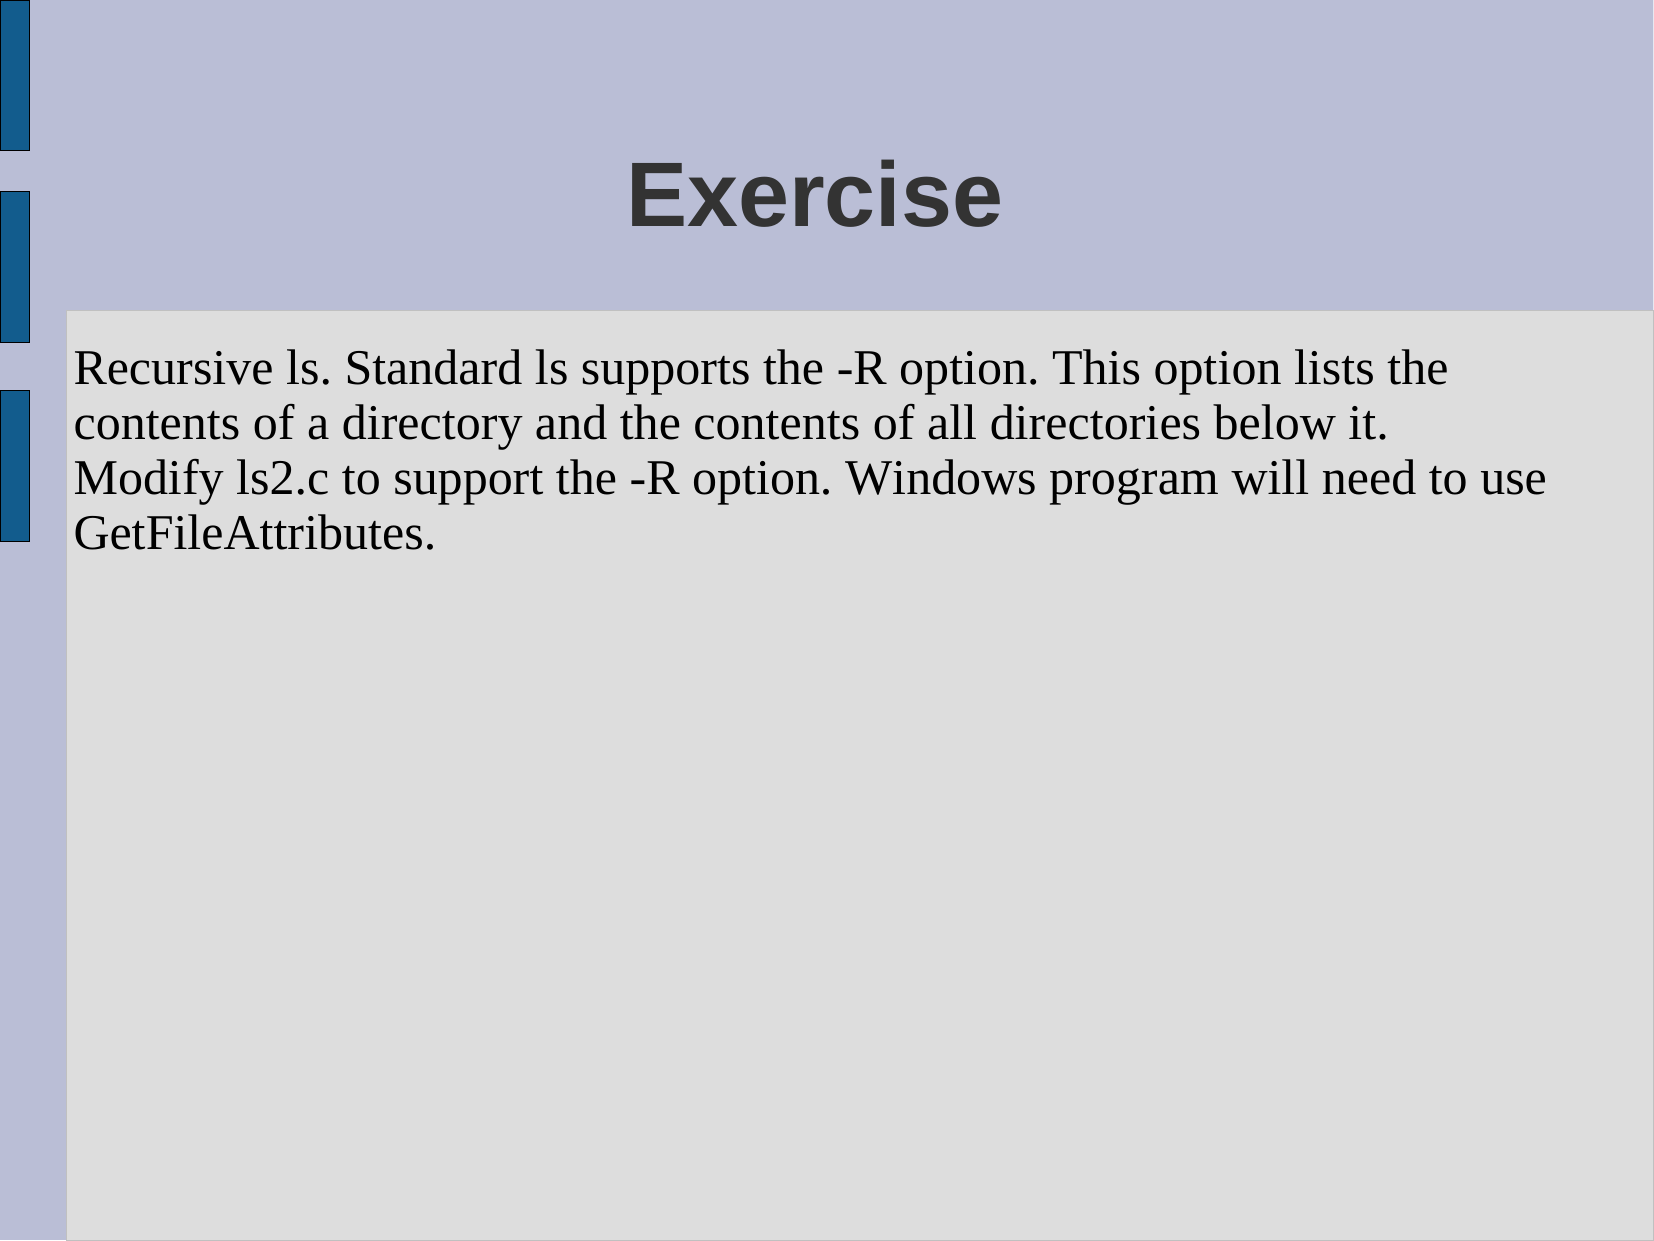

# Exercise
Recursive ls. Standard ls supports the -R option. This option lists the contents of a directory and the contents of all directories below it.
Modify ls2.c to support the -R option. Windows program will need to use GetFileAttributes.